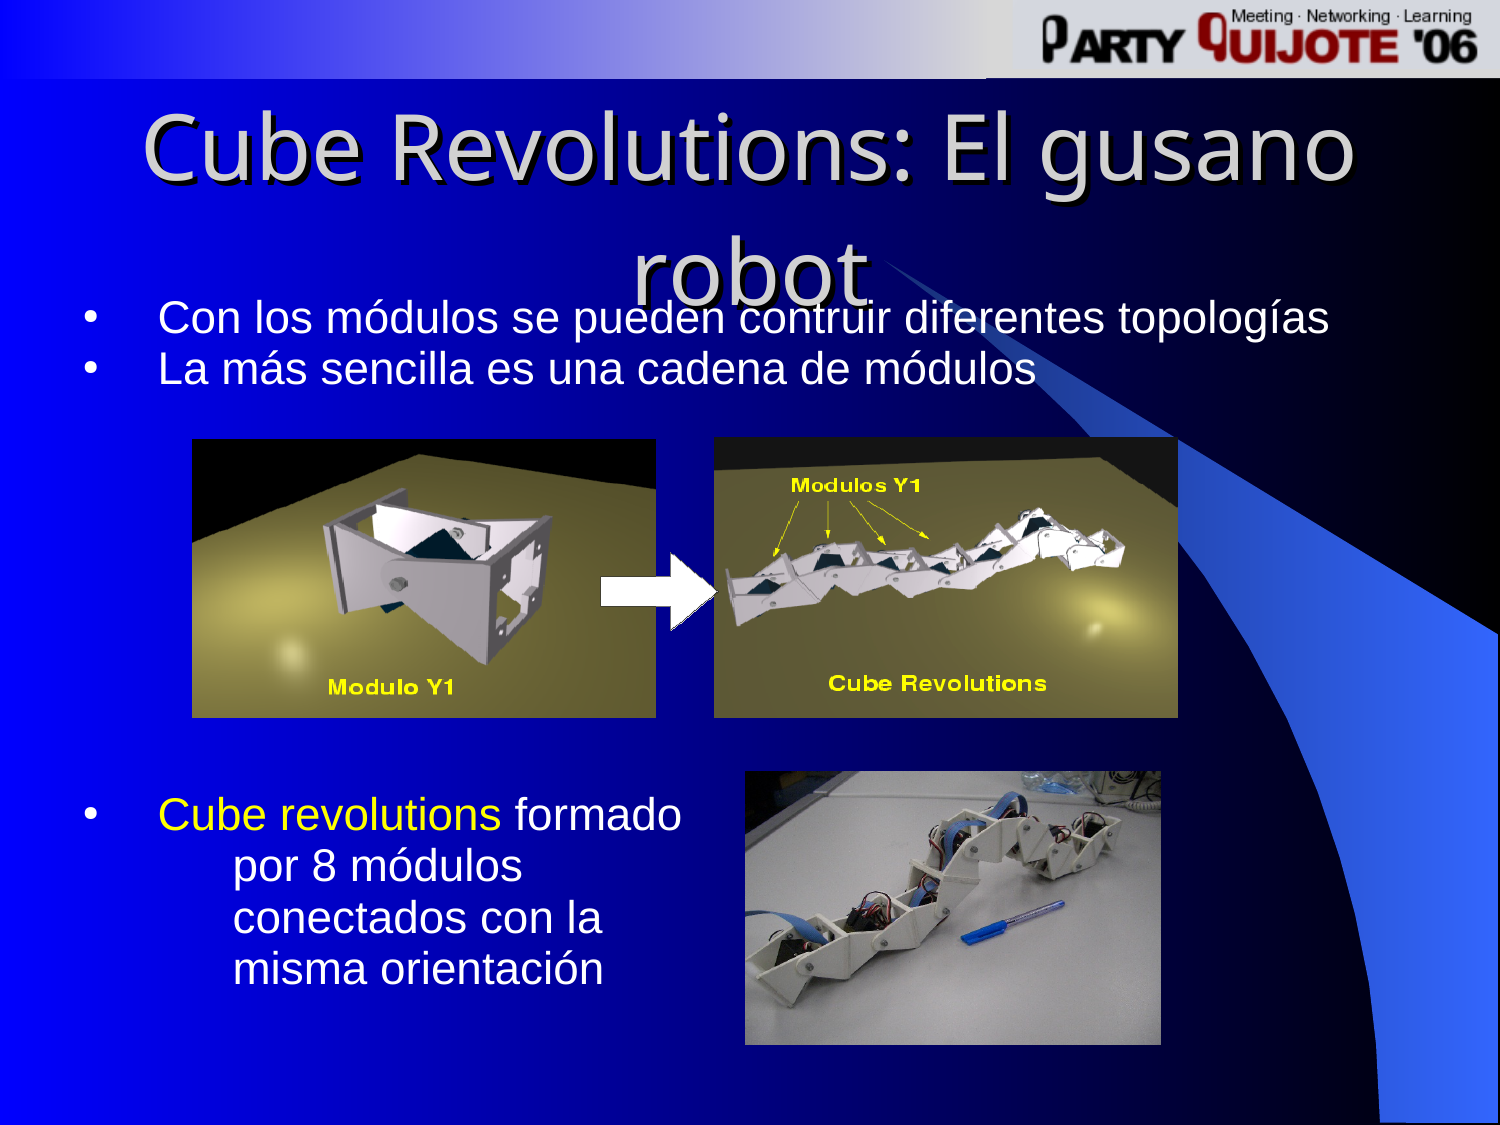

# Cube Revolutions: El gusano robot
Con los módulos se pueden contruir diferentes topologías
La más sencilla es una cadena de módulos
Cube revolutions formado por 8 módulos conectados con la misma orientación